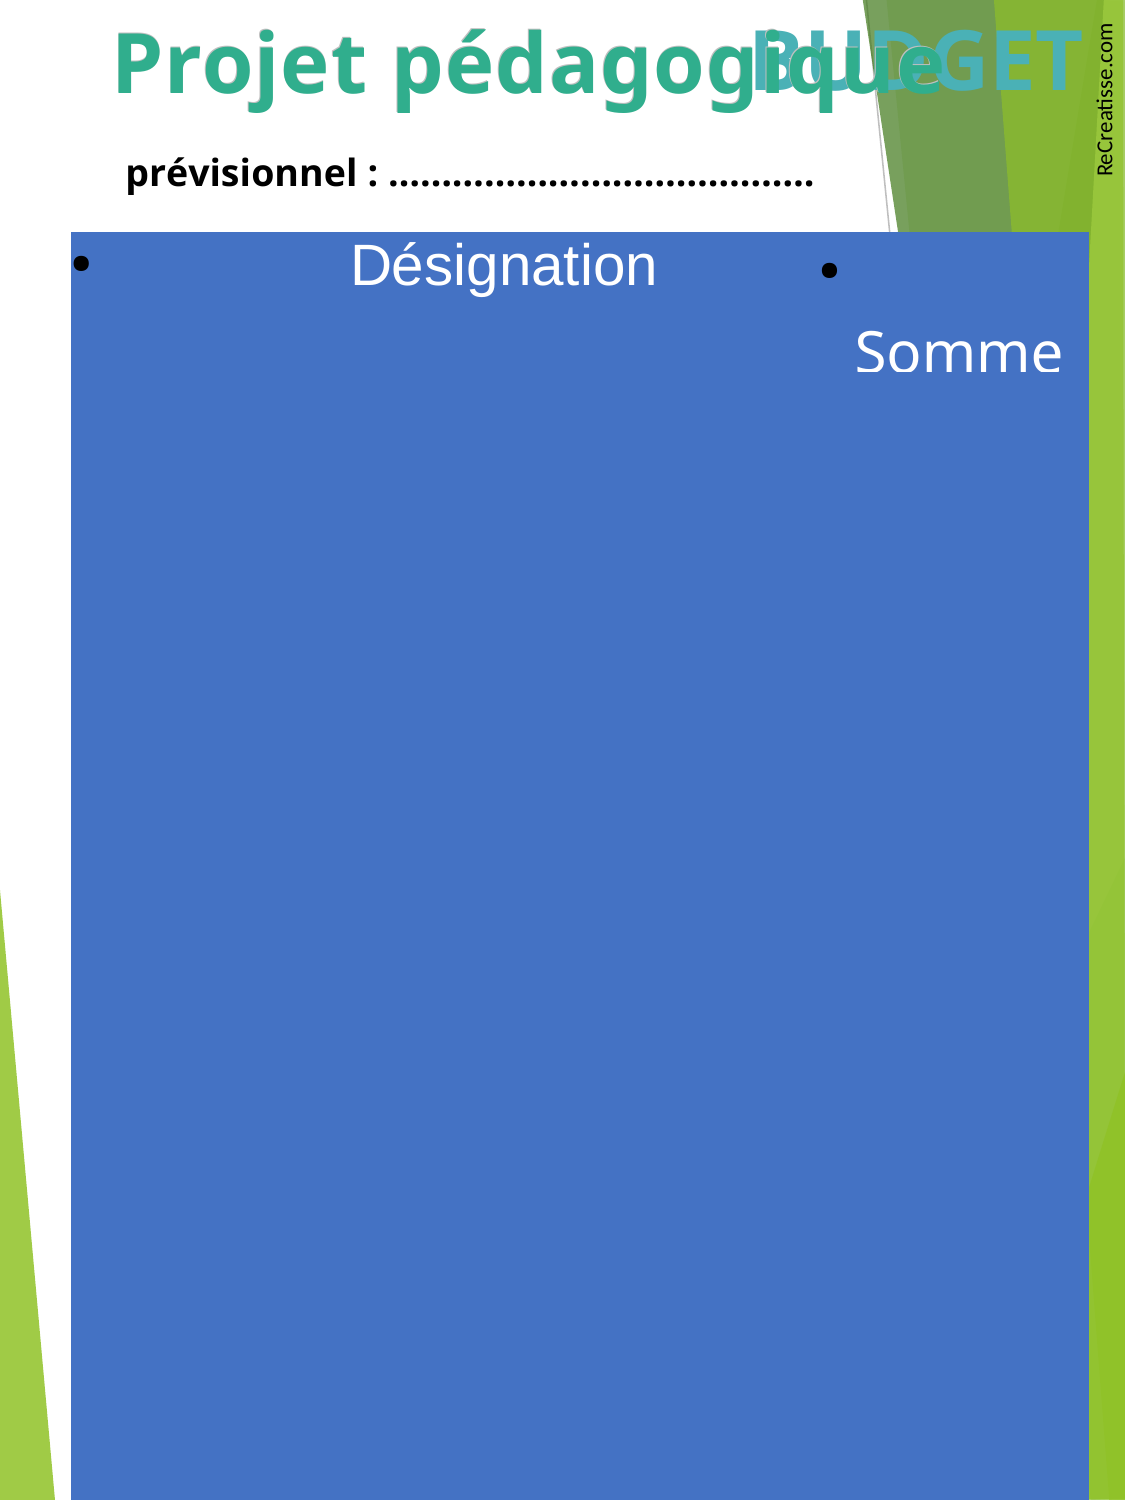

BUDGET
Projet pédagogique
ReCreatisse.com
prévisionnel : ………………………………….
| Désignation | | Somme |
| --- | --- | --- |
| | | |
| | | |
| | | |
| | | |
| | | |
| | | |
| | | |
| | | |
| | | |
| | | |
| | | |
| | | |
| | | |
| | | |
| | | |
| | | |
| | | |
| | | |
| | | |
| | | |
| | | |